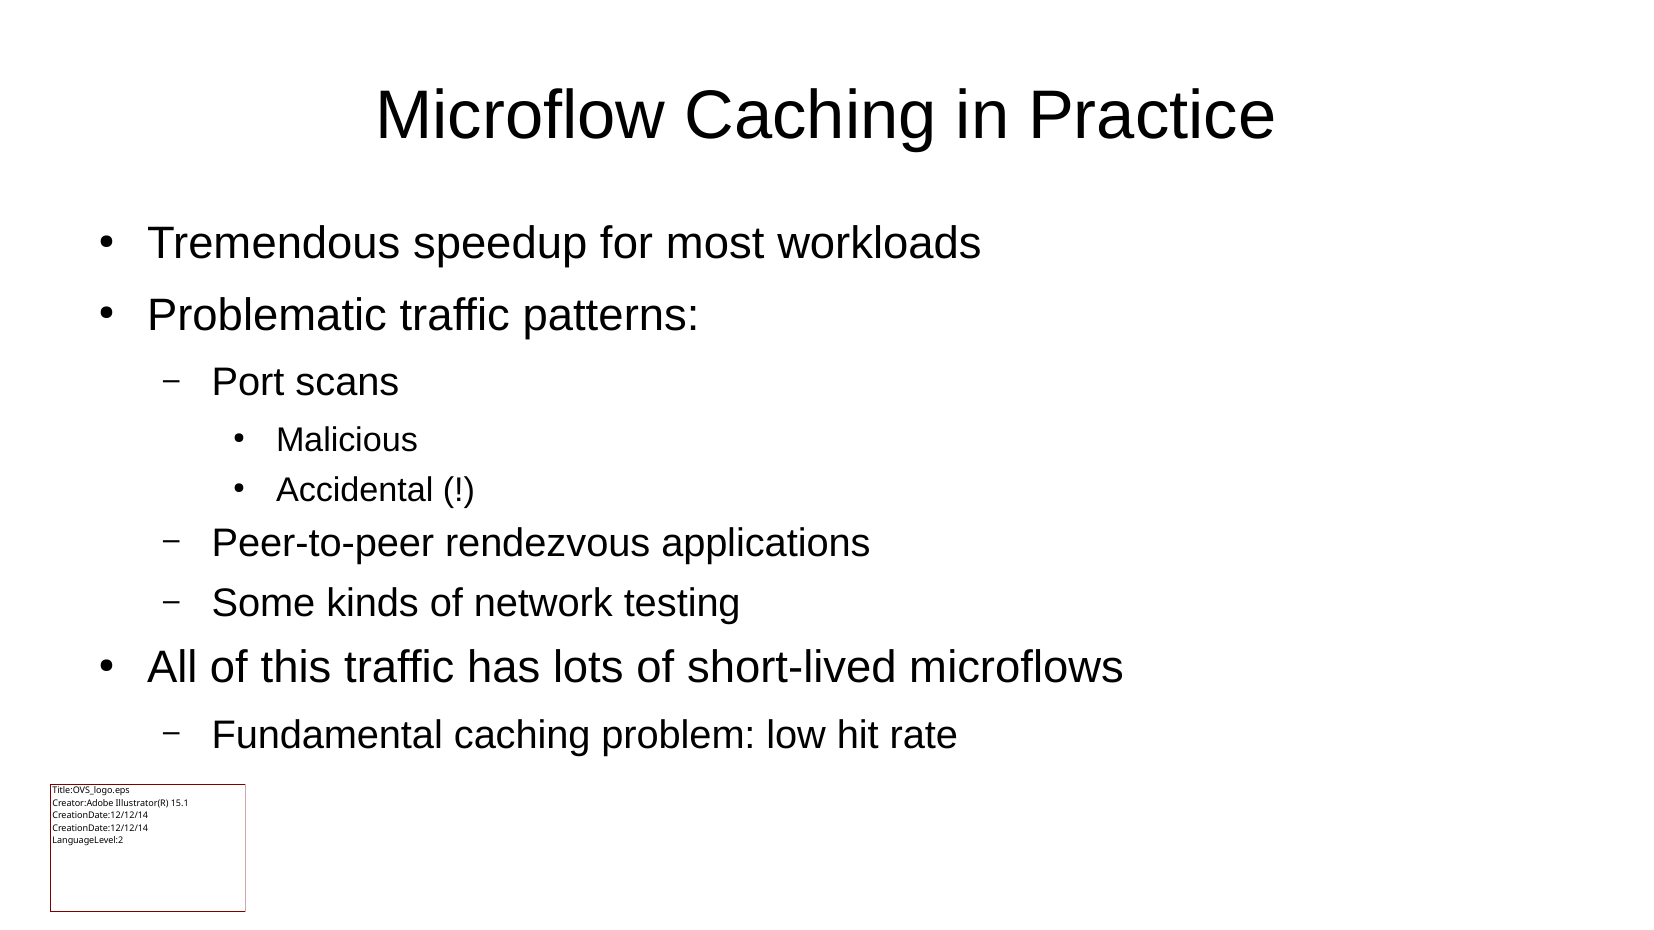

# Microflow Caching in Practice
Tremendous speedup for most workloads
Problematic traffic patterns:
Port scans
Malicious
Accidental (!)
Peer-to-peer rendezvous applications
Some kinds of network testing
All of this traffic has lots of short-lived microflows
Fundamental caching problem: low hit rate